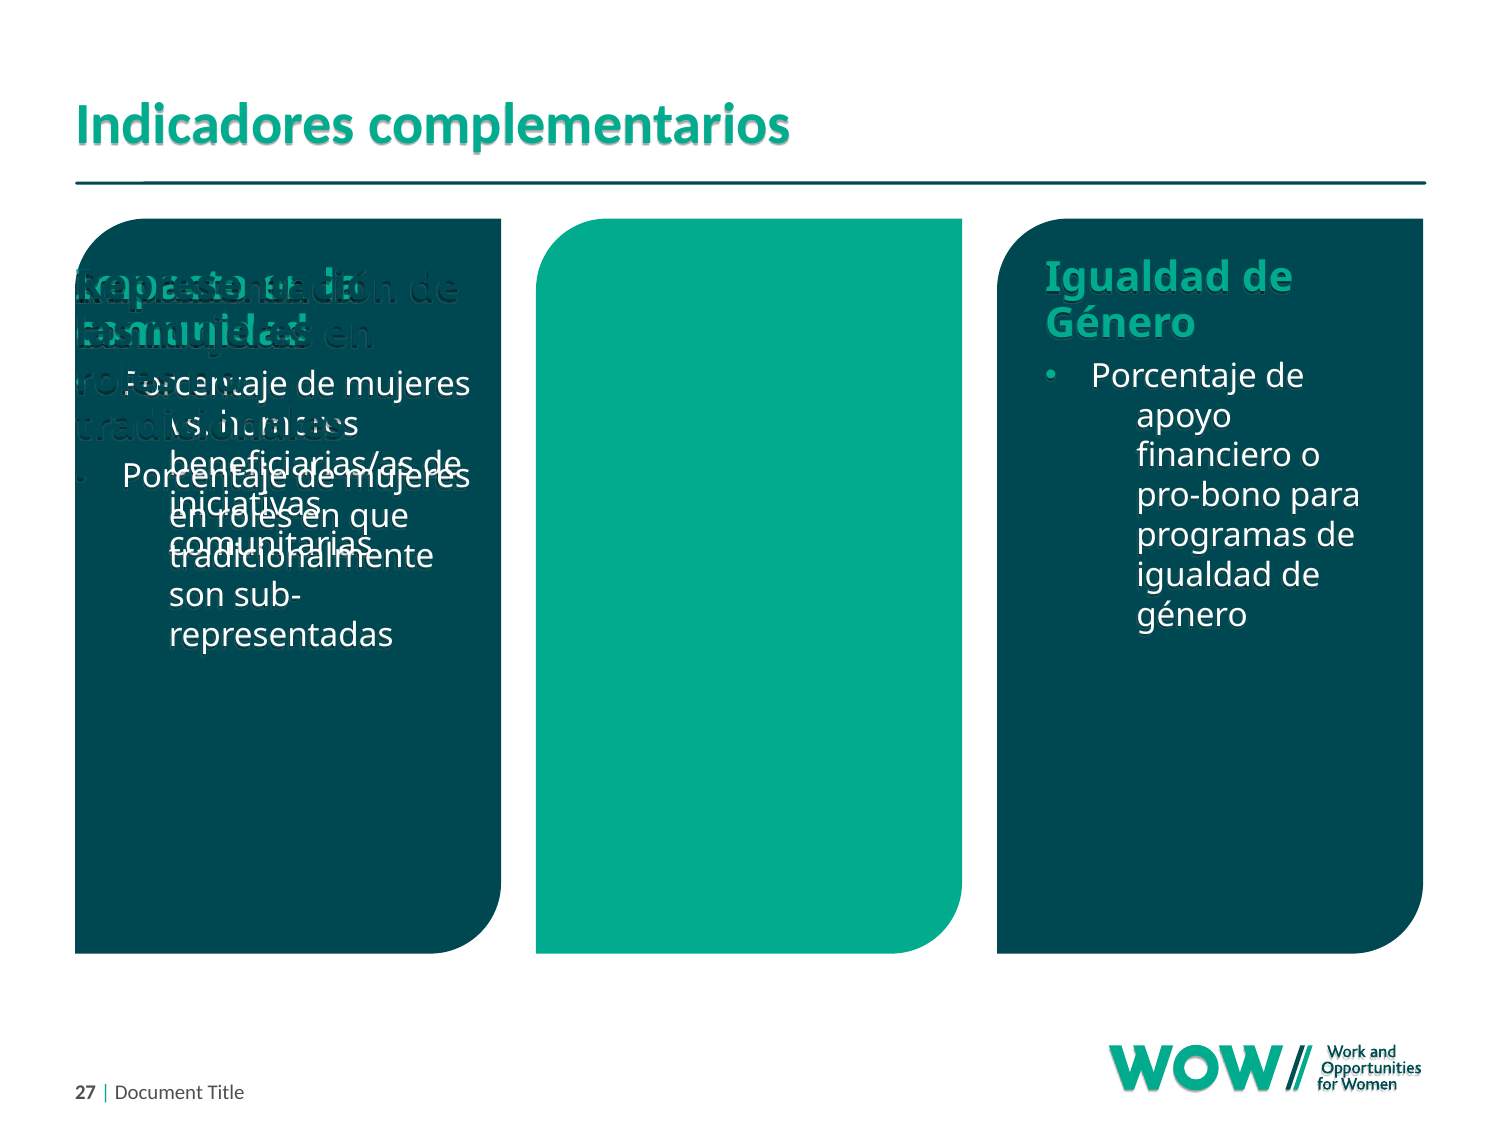

Indicadores complementarios
Igualdad de Género
Porcentaje de apoyo financiero o pro-bono para programas de igualdad de género
# Impacto en la comunidad
Porcentaje de mujeres vs. hombres beneficiarias/as de iniciativas comunitarias
Representación de las mujeres en roles no tradicionales
Porcentaje de mujeres en roles en que tradicionalmente son sub-representadas
 | Document Title